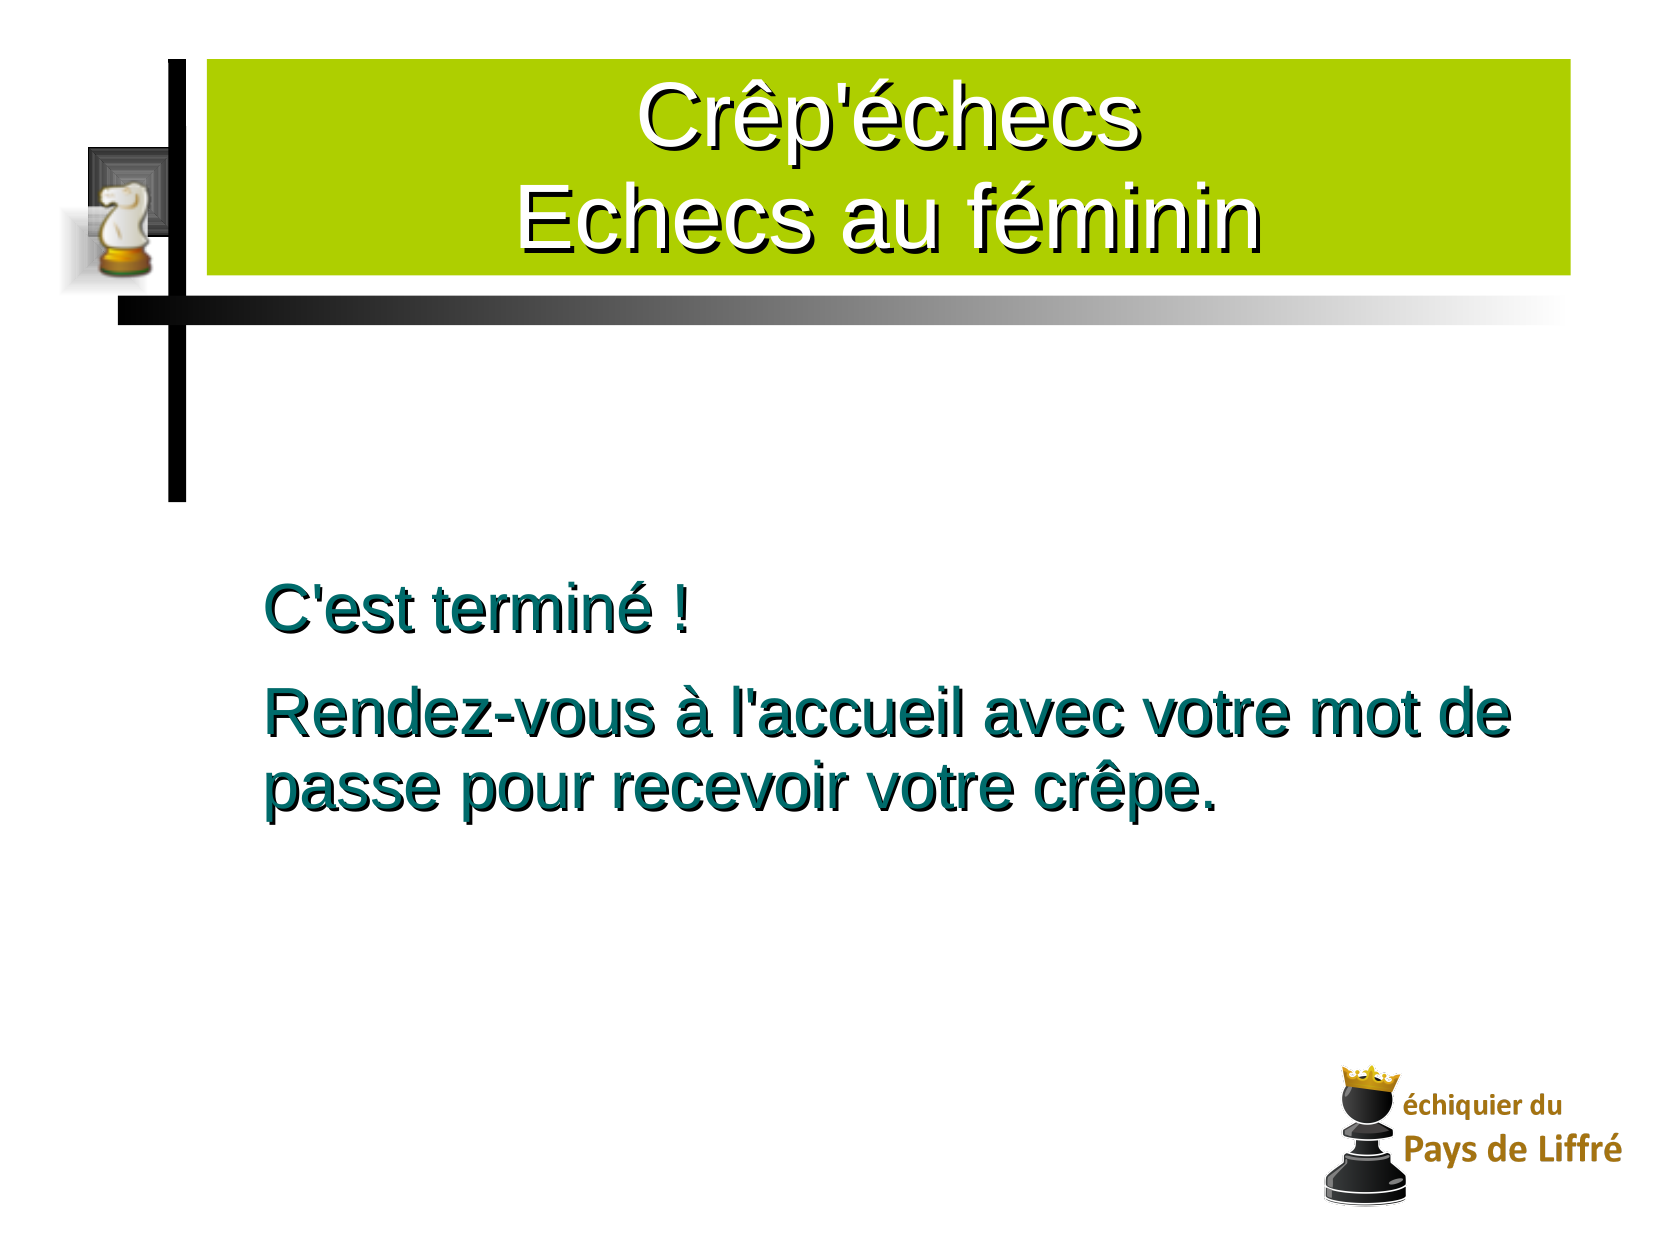

# Crêp'échecs Echecs au féminin
C'est terminé !
Rendez-vous à l'accueil avec votre mot de passe pour recevoir votre crêpe.